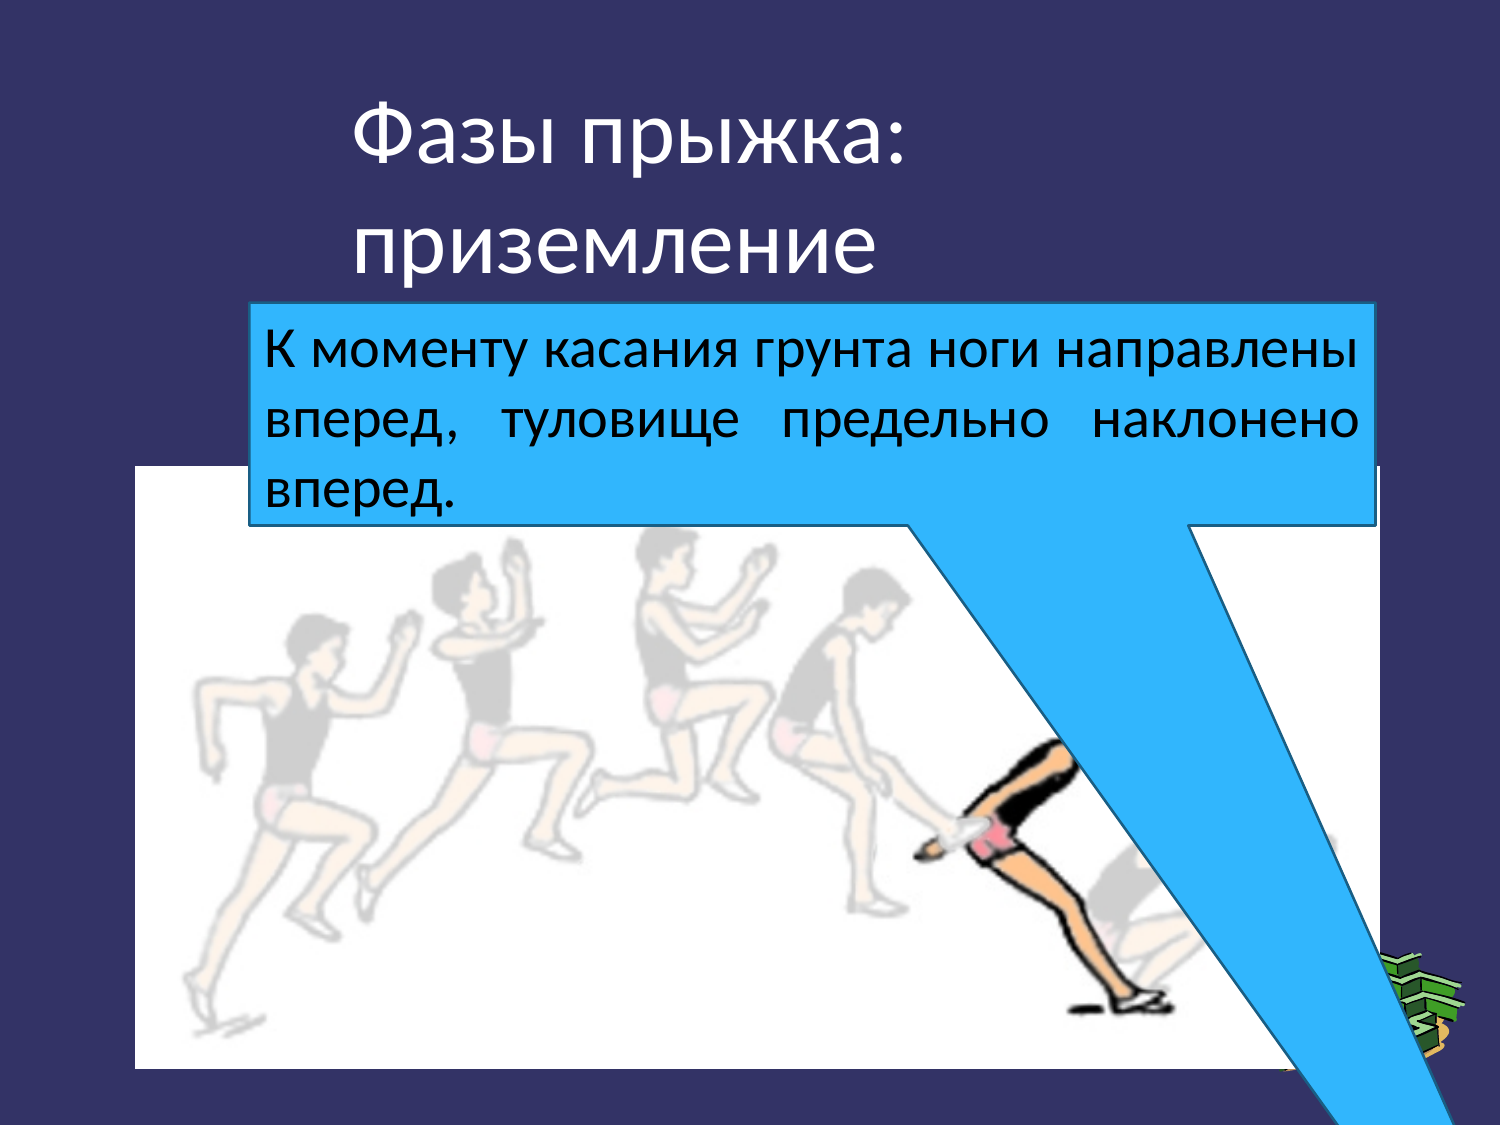

Фазы прыжка: приземление
К моменту касания грунта ноги направлены вперед, туловище предельно наклонено вперед.